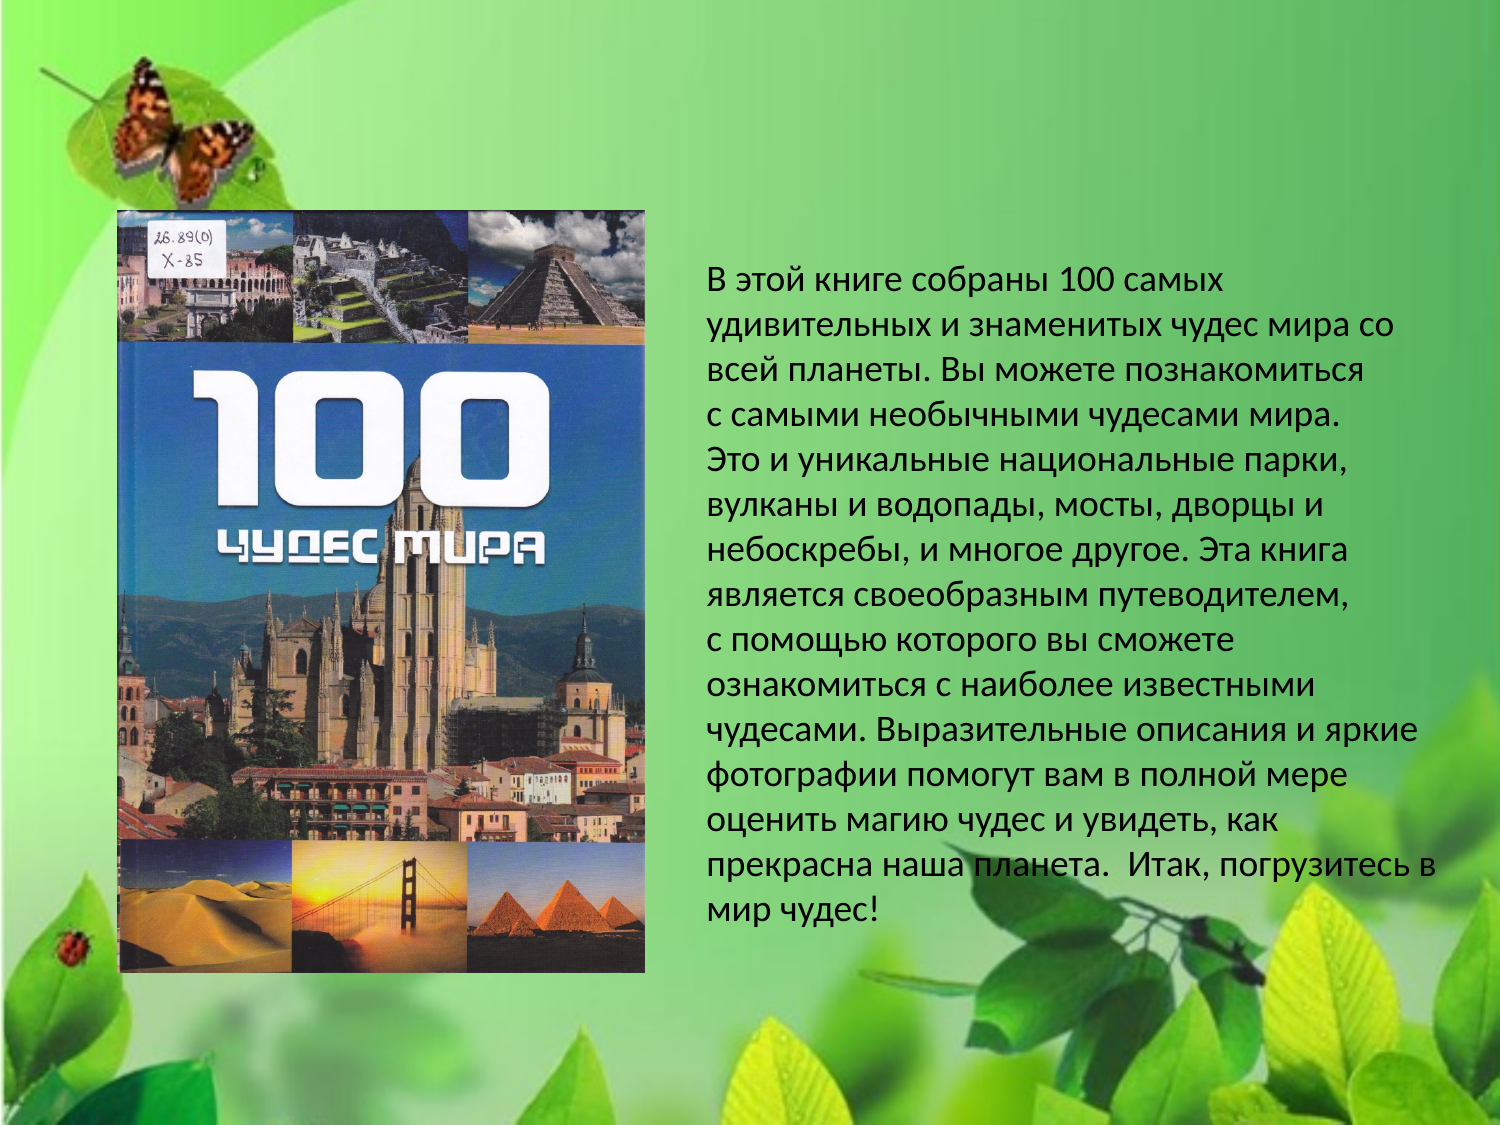

В этой книге собраны 100 самых удивительных и знаменитых чудес мира со всей планеты. Вы можете познакомиться
с самыми необычными чудесами мира.
Это и уникальные национальные парки, вулканы и водопады, мосты, дворцы и небоскребы, и многое другое. Эта книга является своеобразным путеводителем,
с помощью которого вы сможете ознакомиться с наиболее известными чудесами. Выразительные описания и яркие фотографии помогут вам в полной мере оценить магию чудес и увидеть, как прекрасна наша планета. Итак, погрузитесь в мир чудес!